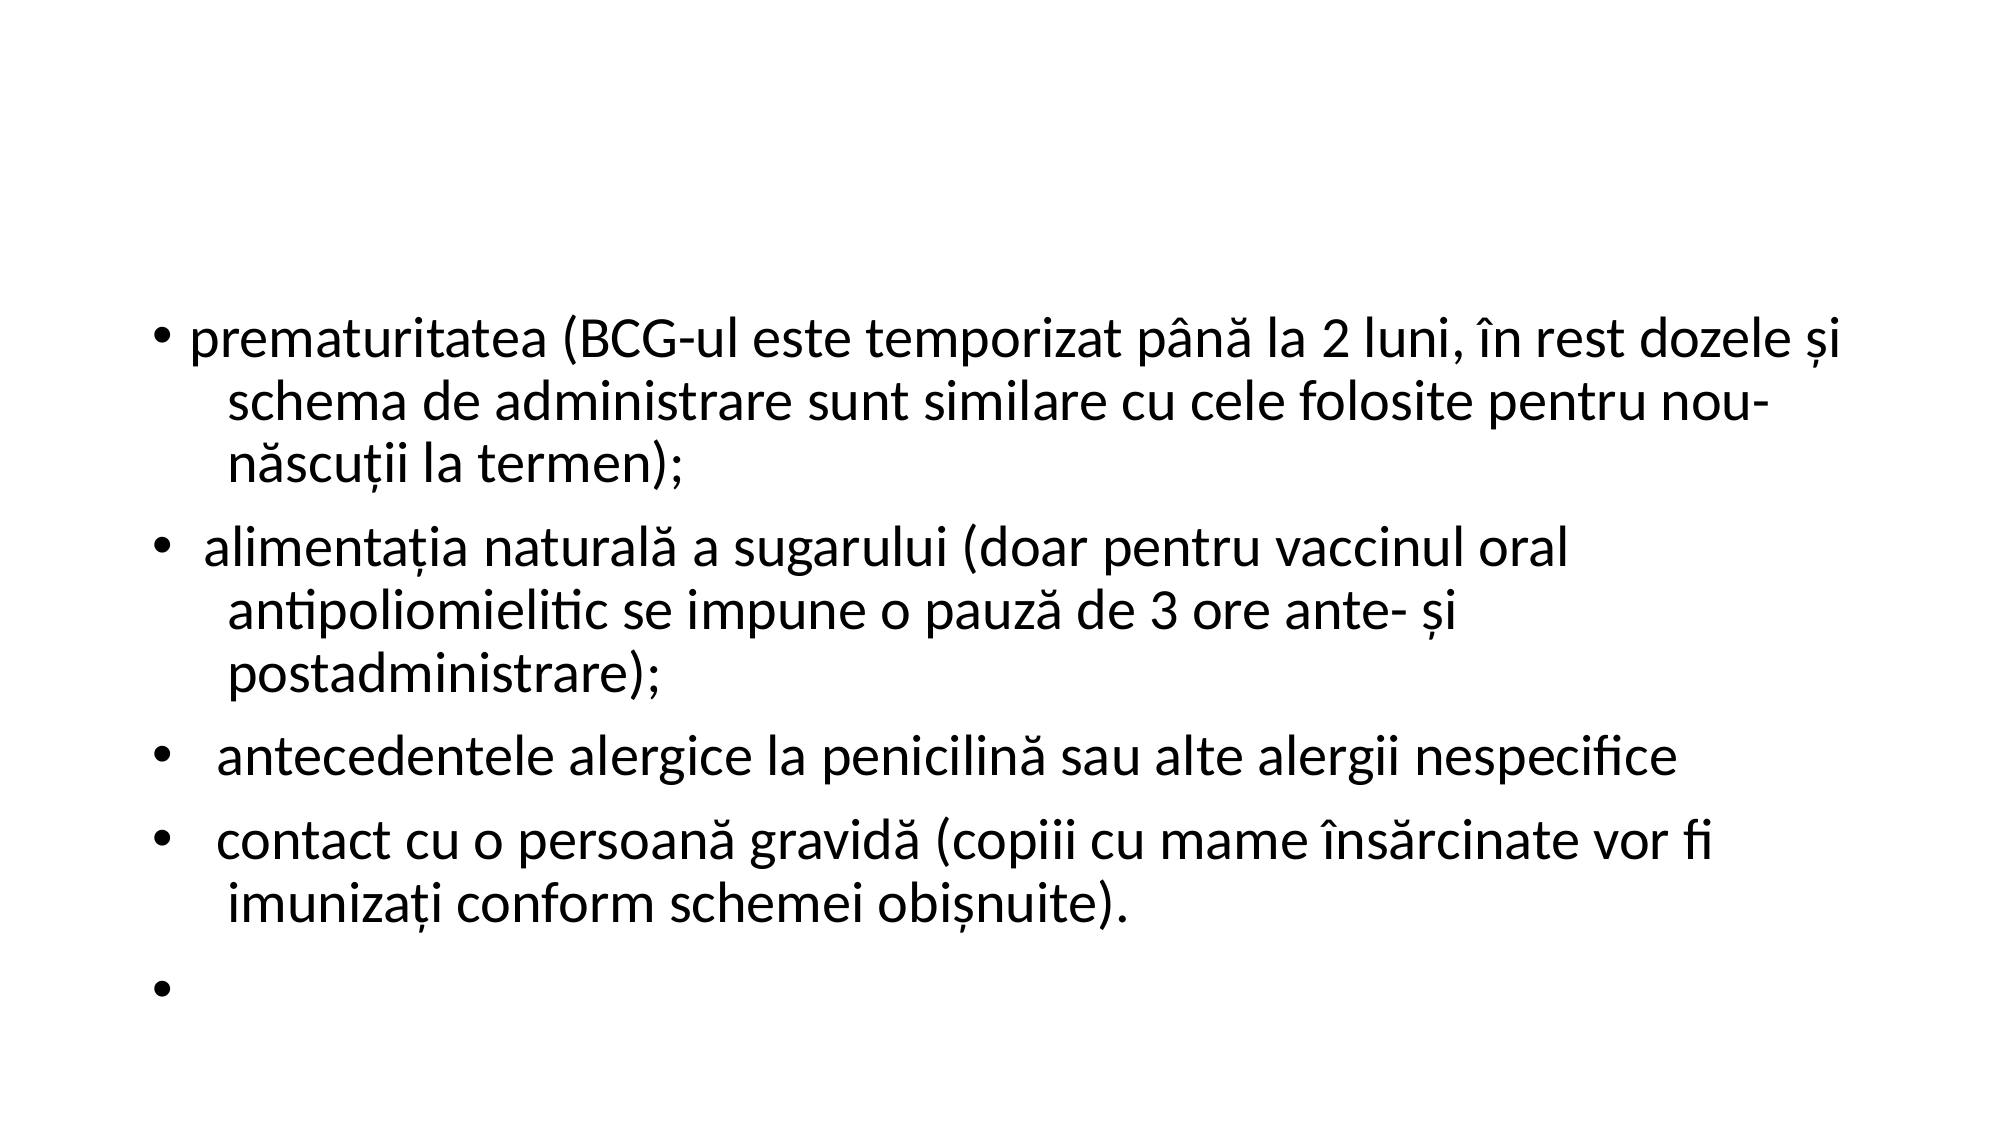

#
prematuritatea (BCG-ul este temporizat până la 2 luni, în rest dozele şi schema de administrare sunt similare cu cele folosite pentru nou-născuţii la termen);
 alimentaţia naturală a sugarului (doar pentru vaccinul oral antipoliomielitic se impune o pauză de 3 ore ante- şi postadministrare);
 antecedentele alergice la penicilină sau alte alergii nespecifice
 contact cu o persoană gravidă (copiii cu mame însărcinate vor fi imunizaţi conform schemei obişnuite).